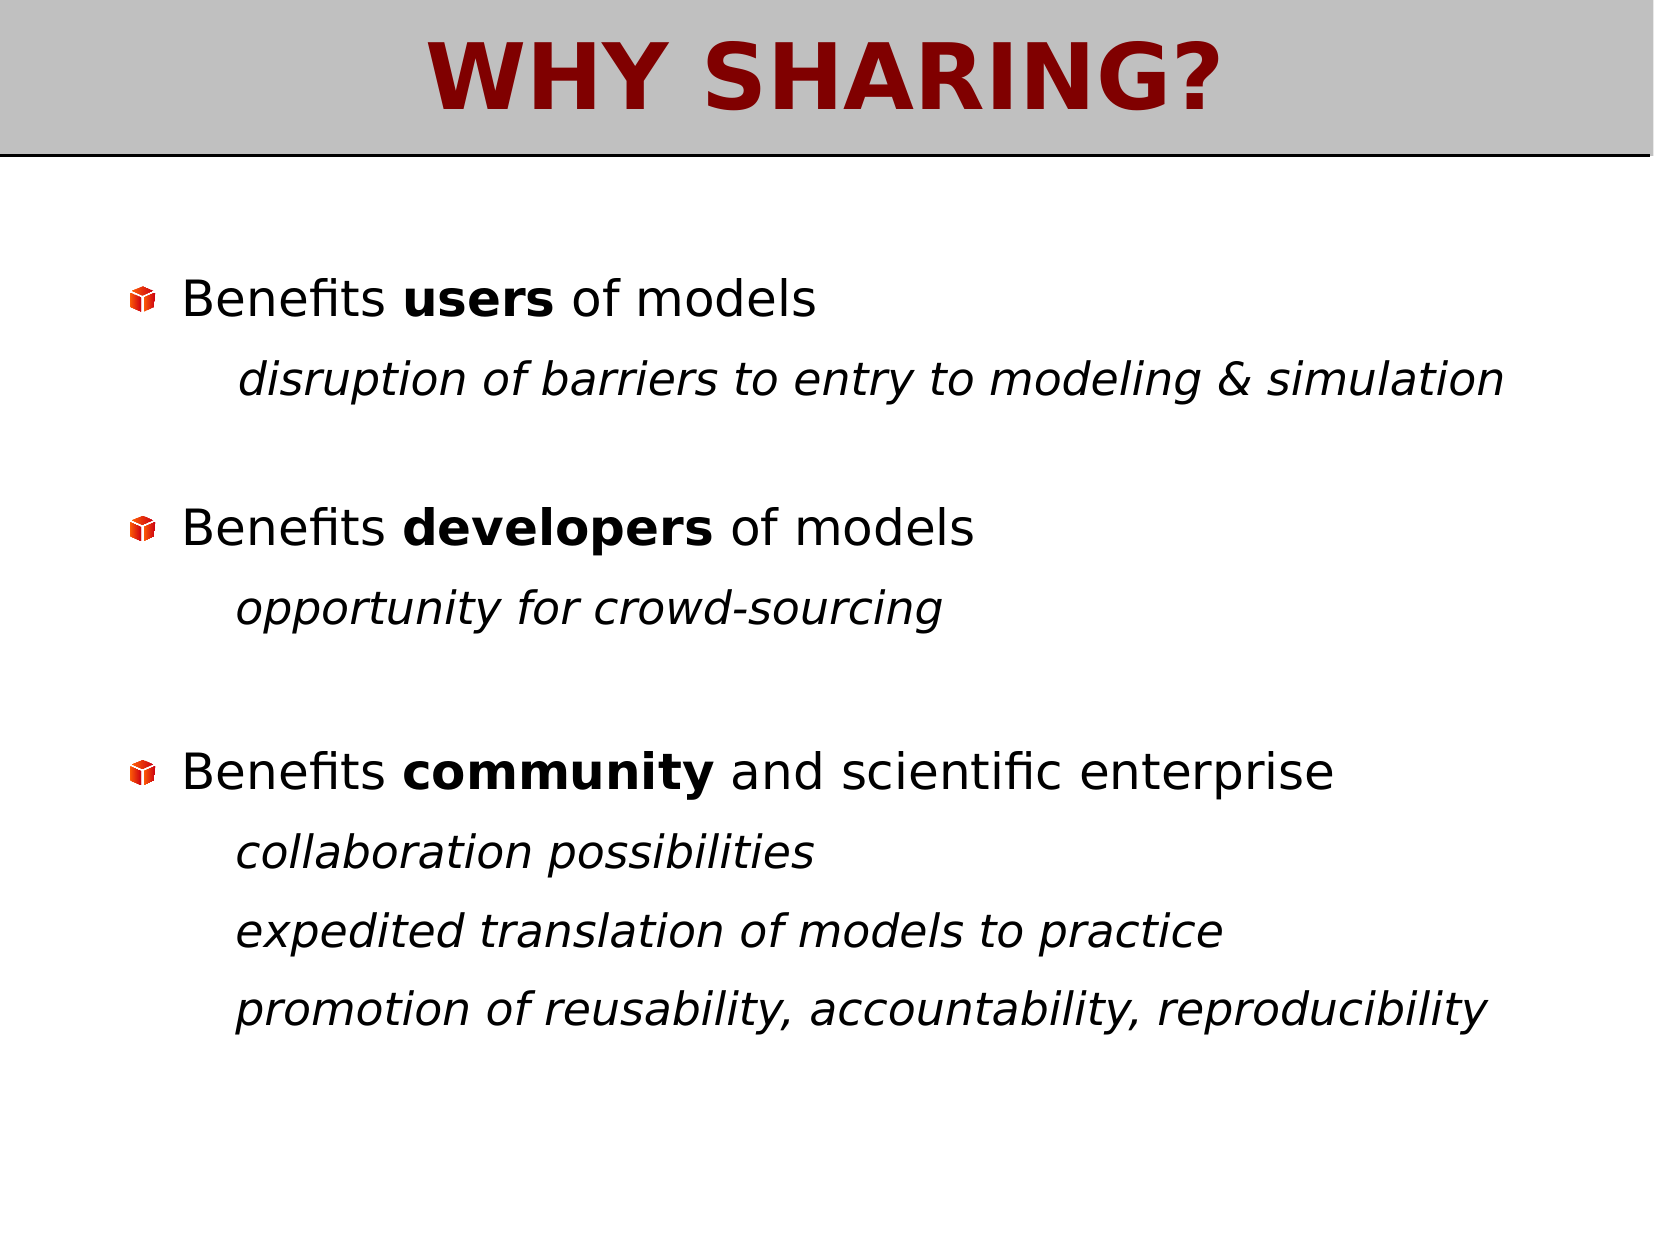

WHY SHARING?
Benefits users of models
disruption of barriers to entry to modeling & simulation
Benefits developers of models
opportunity for crowd-sourcing
Benefits community and scientific enterprise
collaboration possibilities
expedited translation of models to practice
promotion of reusability, accountability, reproducibility